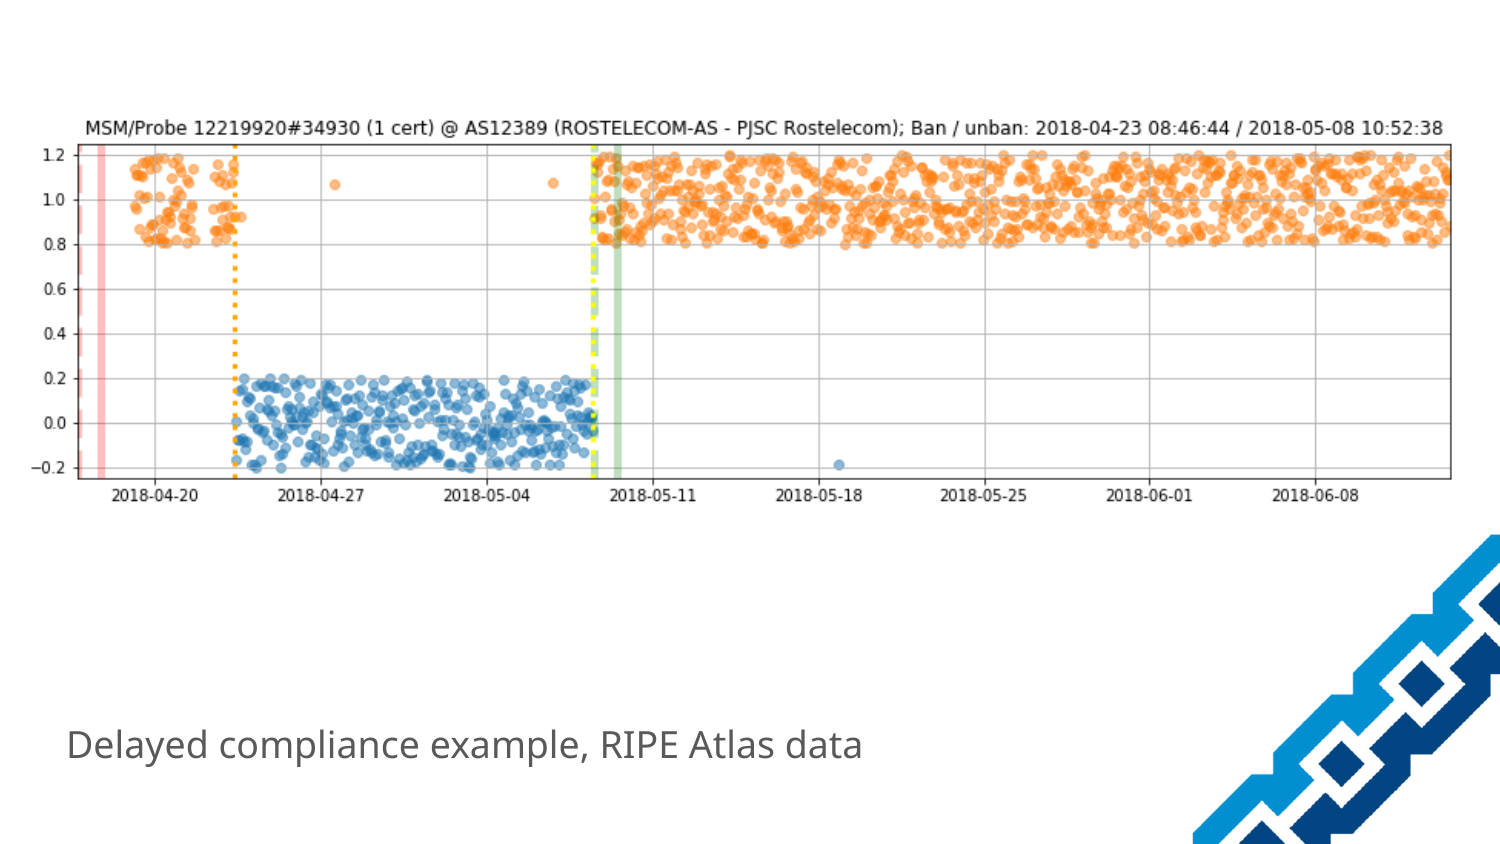

# Delayed compliance example, RIPE Atlas data